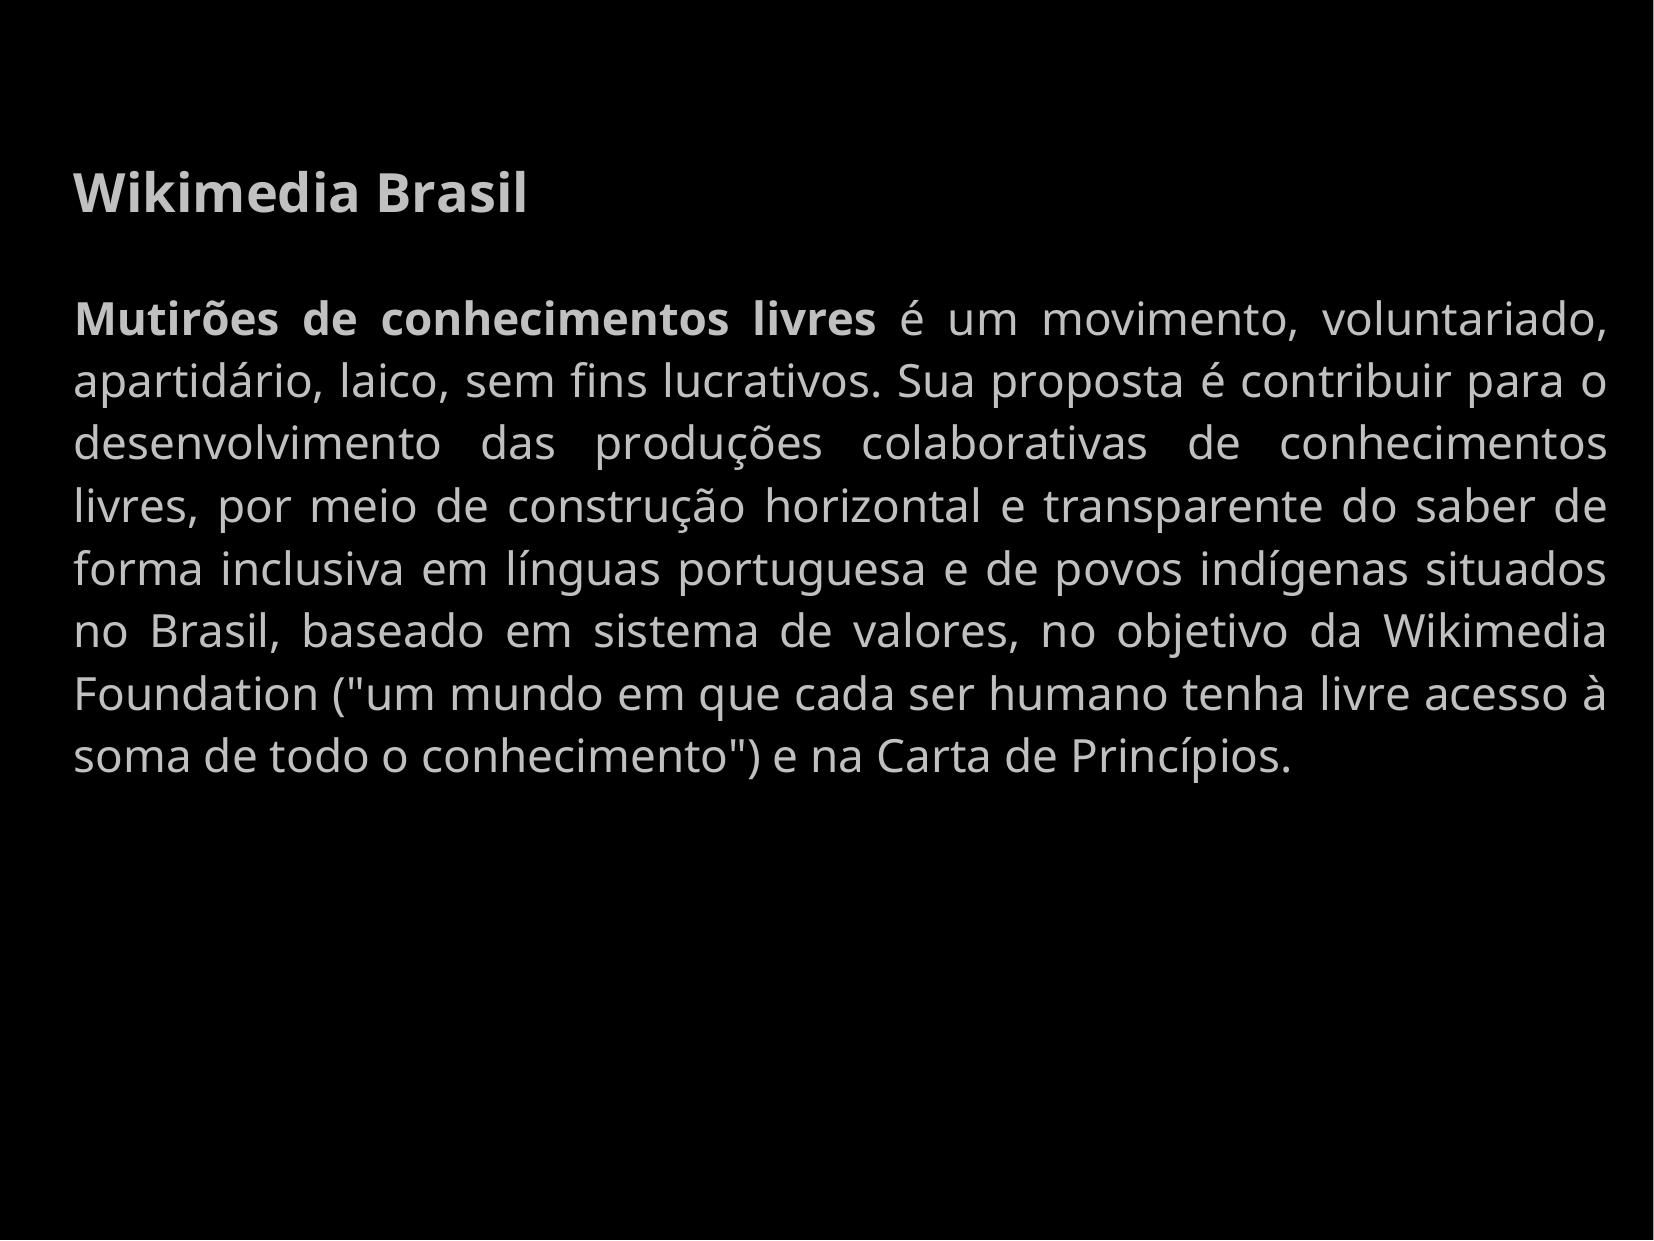

Wikimedia Brasil
Mutirões de conhecimentos livres é um movimento, voluntariado, apartidário, laico, sem fins lucrativos. Sua proposta é contribuir para o desenvolvimento das produções colaborativas de conhecimentos livres, por meio de construção horizontal e transparente do saber de forma inclusiva em línguas portuguesa e de povos indígenas situados no Brasil, baseado em sistema de valores, no objetivo da Wikimedia Foundation ("um mundo em que cada ser humano tenha livre acesso à soma de todo o conhecimento") e na Carta de Princípios.